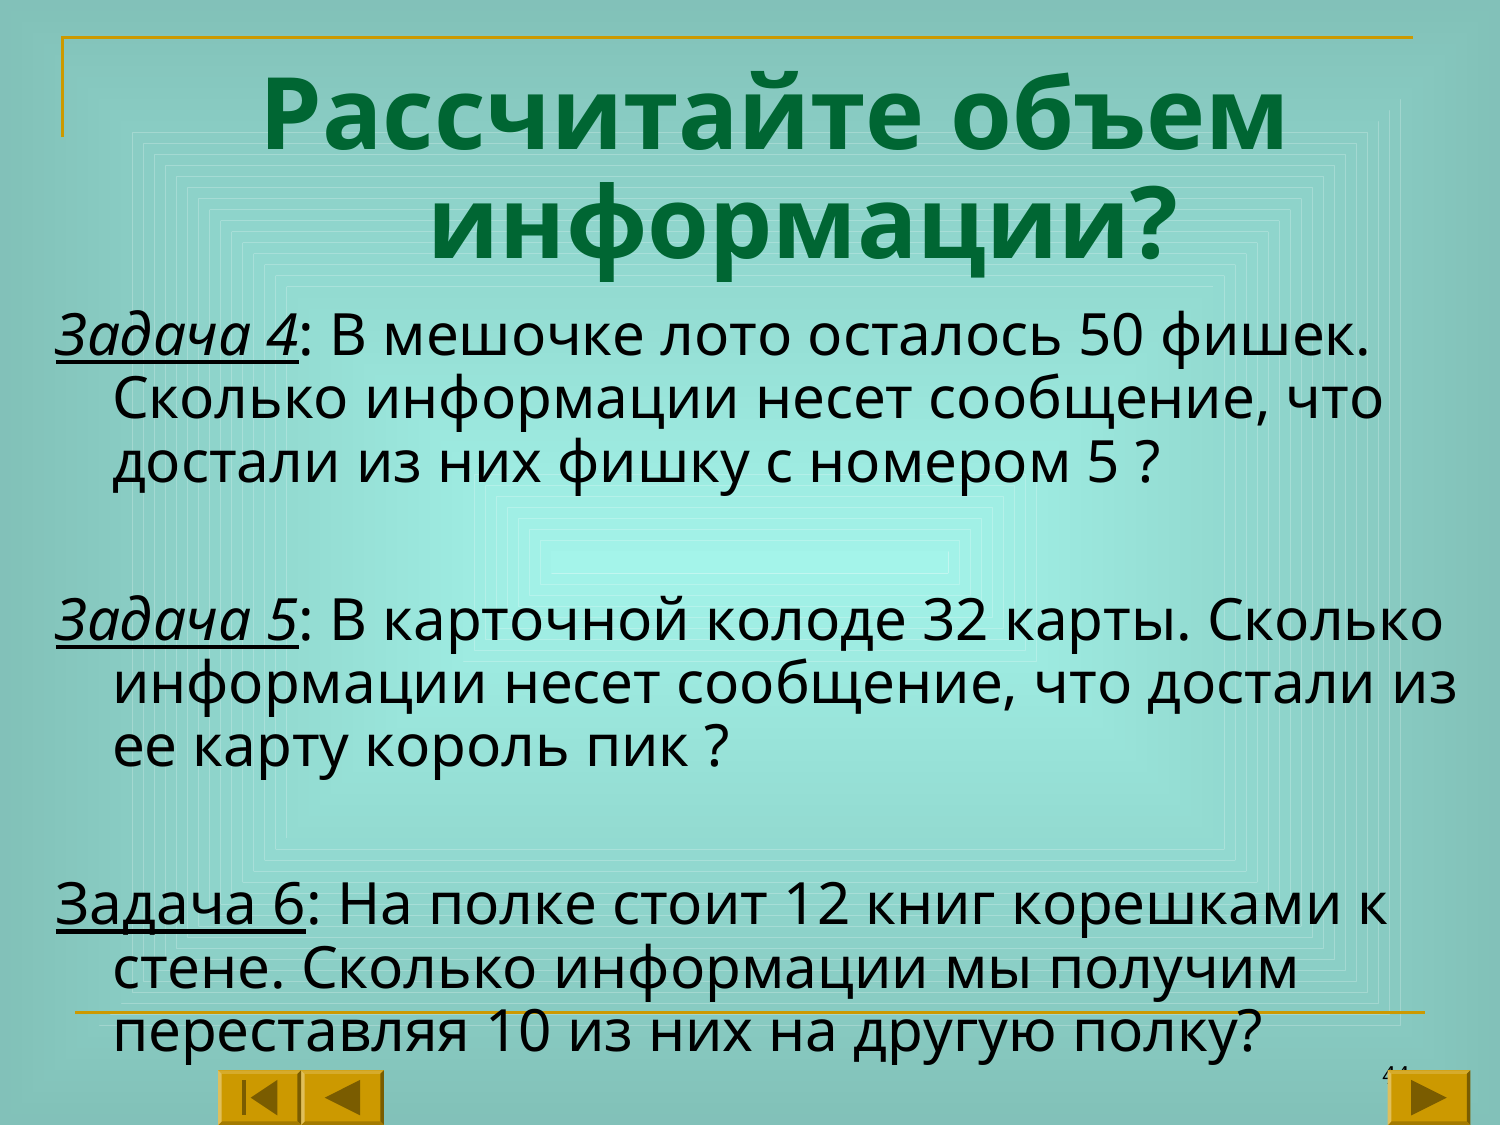

# Рассчитайте объем информации?
Задача 4: В мешочке лото осталось 50 фишек. Сколько информации несет сообщение, что достали из них фишку с номером 5 ?
Задача 5: В карточной колоде 32 карты. Сколько информации несет сообщение, что достали из ее карту король пик ?
Задача 6: На полке стоит 12 книг корешками к стене. Сколько информации мы получим переставляя 10 из них на другую полку?
44